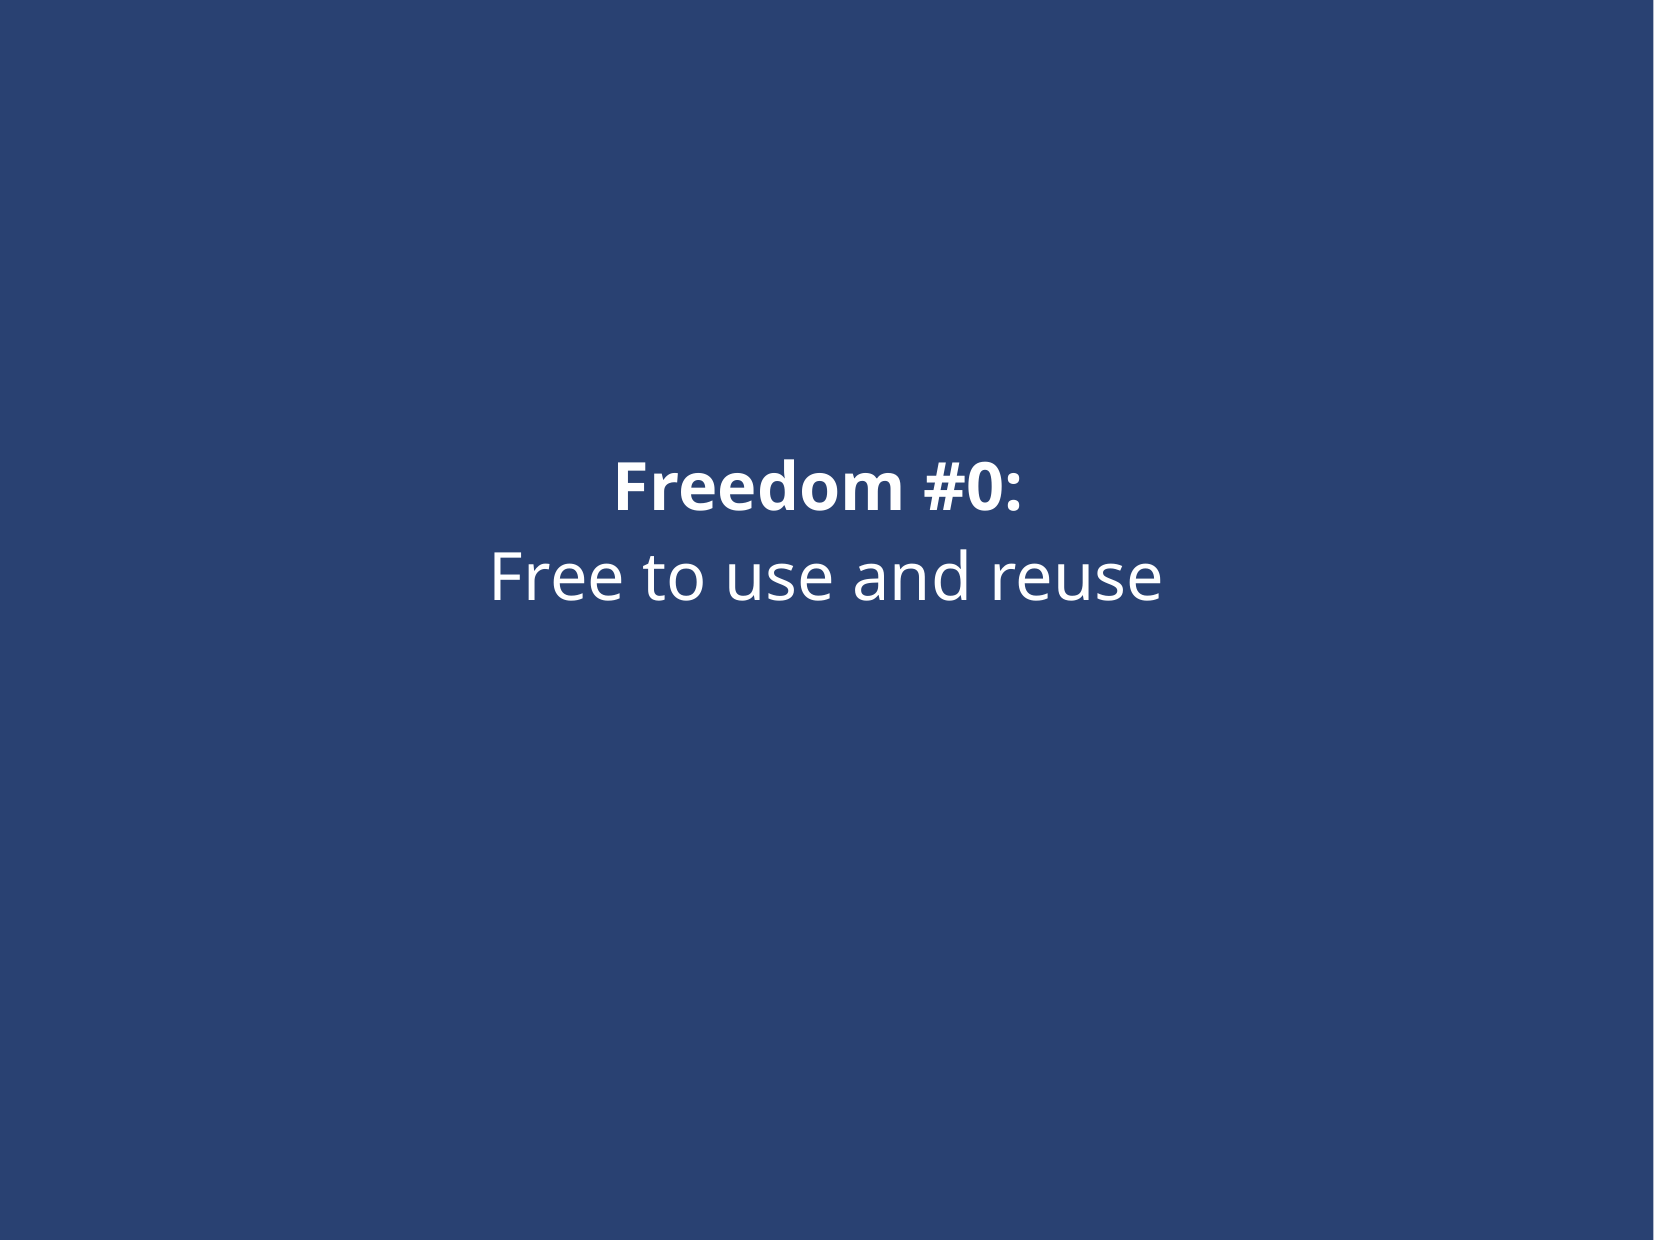

# Freedom #0:
Free to use and reuse